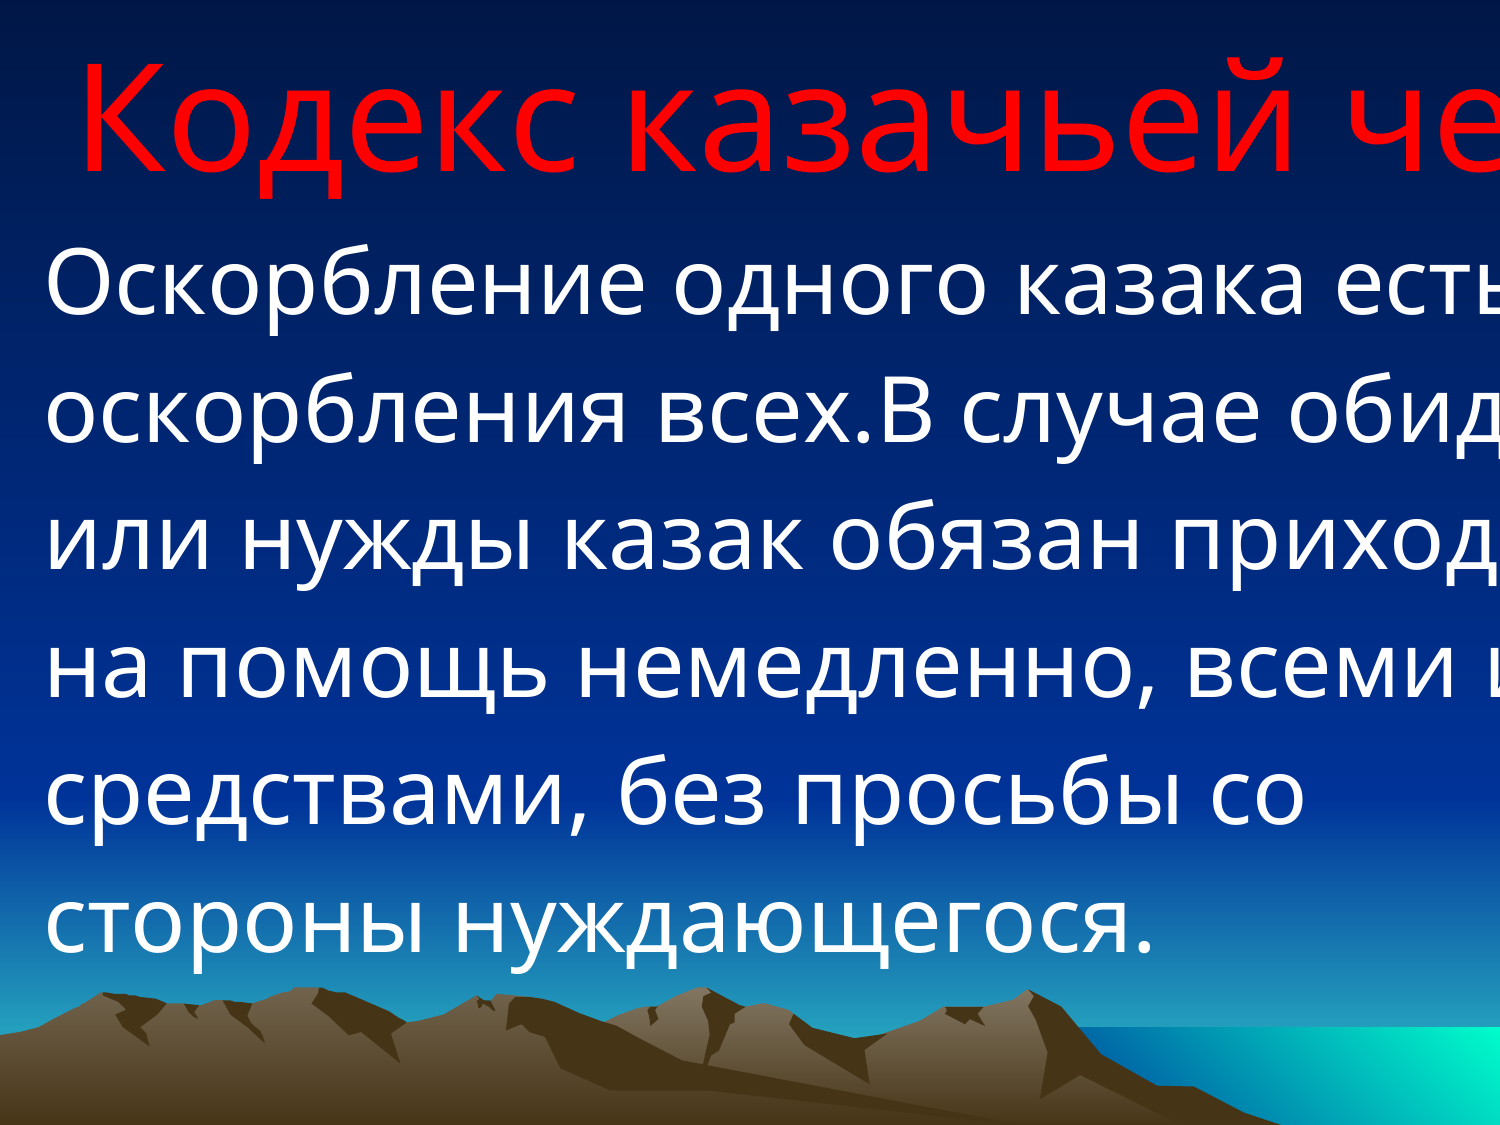

Кодекс казачьей чести.
Оскорбление одного казака есть
оскорбления всех.В случае обиды
или нужды казак обязан приходить
на помощь немедленно, всеми и
средствами, без просьбы со
стороны нуждающегося.